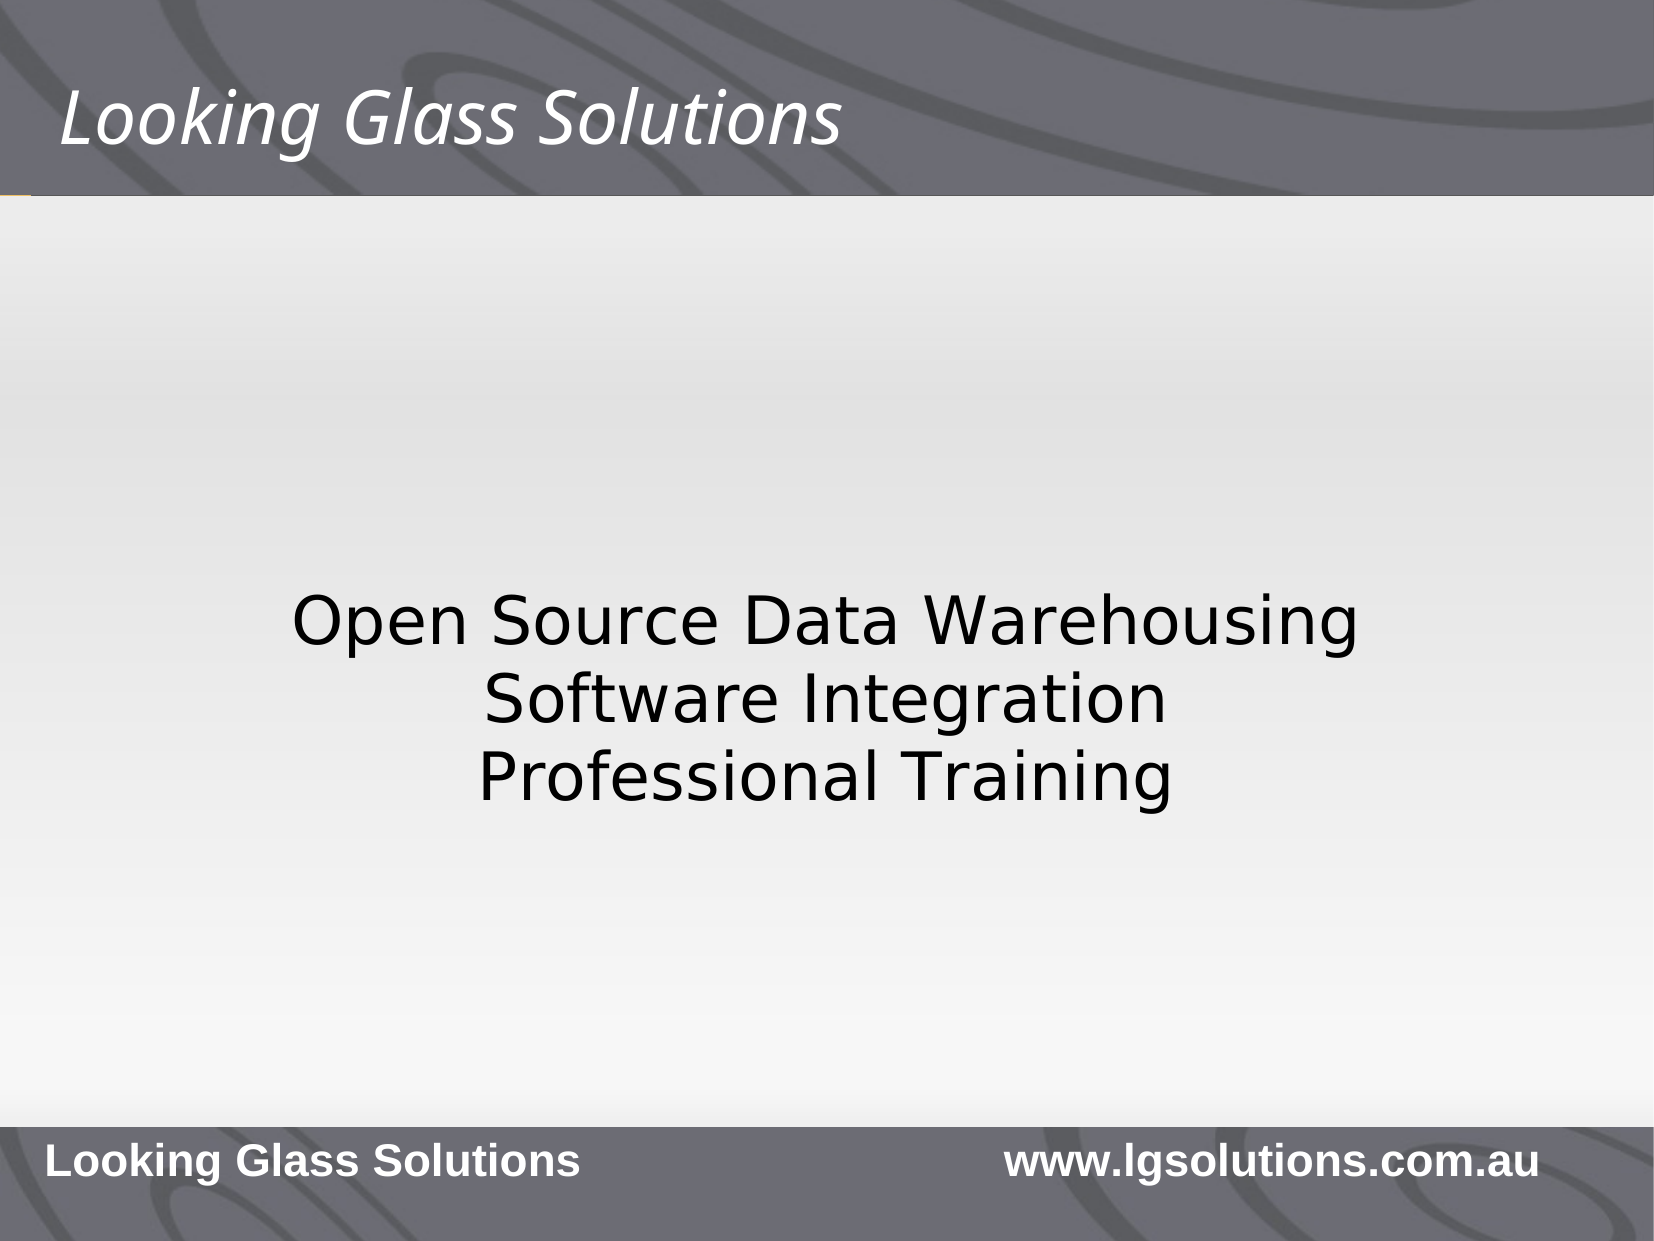

# Looking Glass Solutions
Open Source Data Warehousing
Software Integration
Professional Training